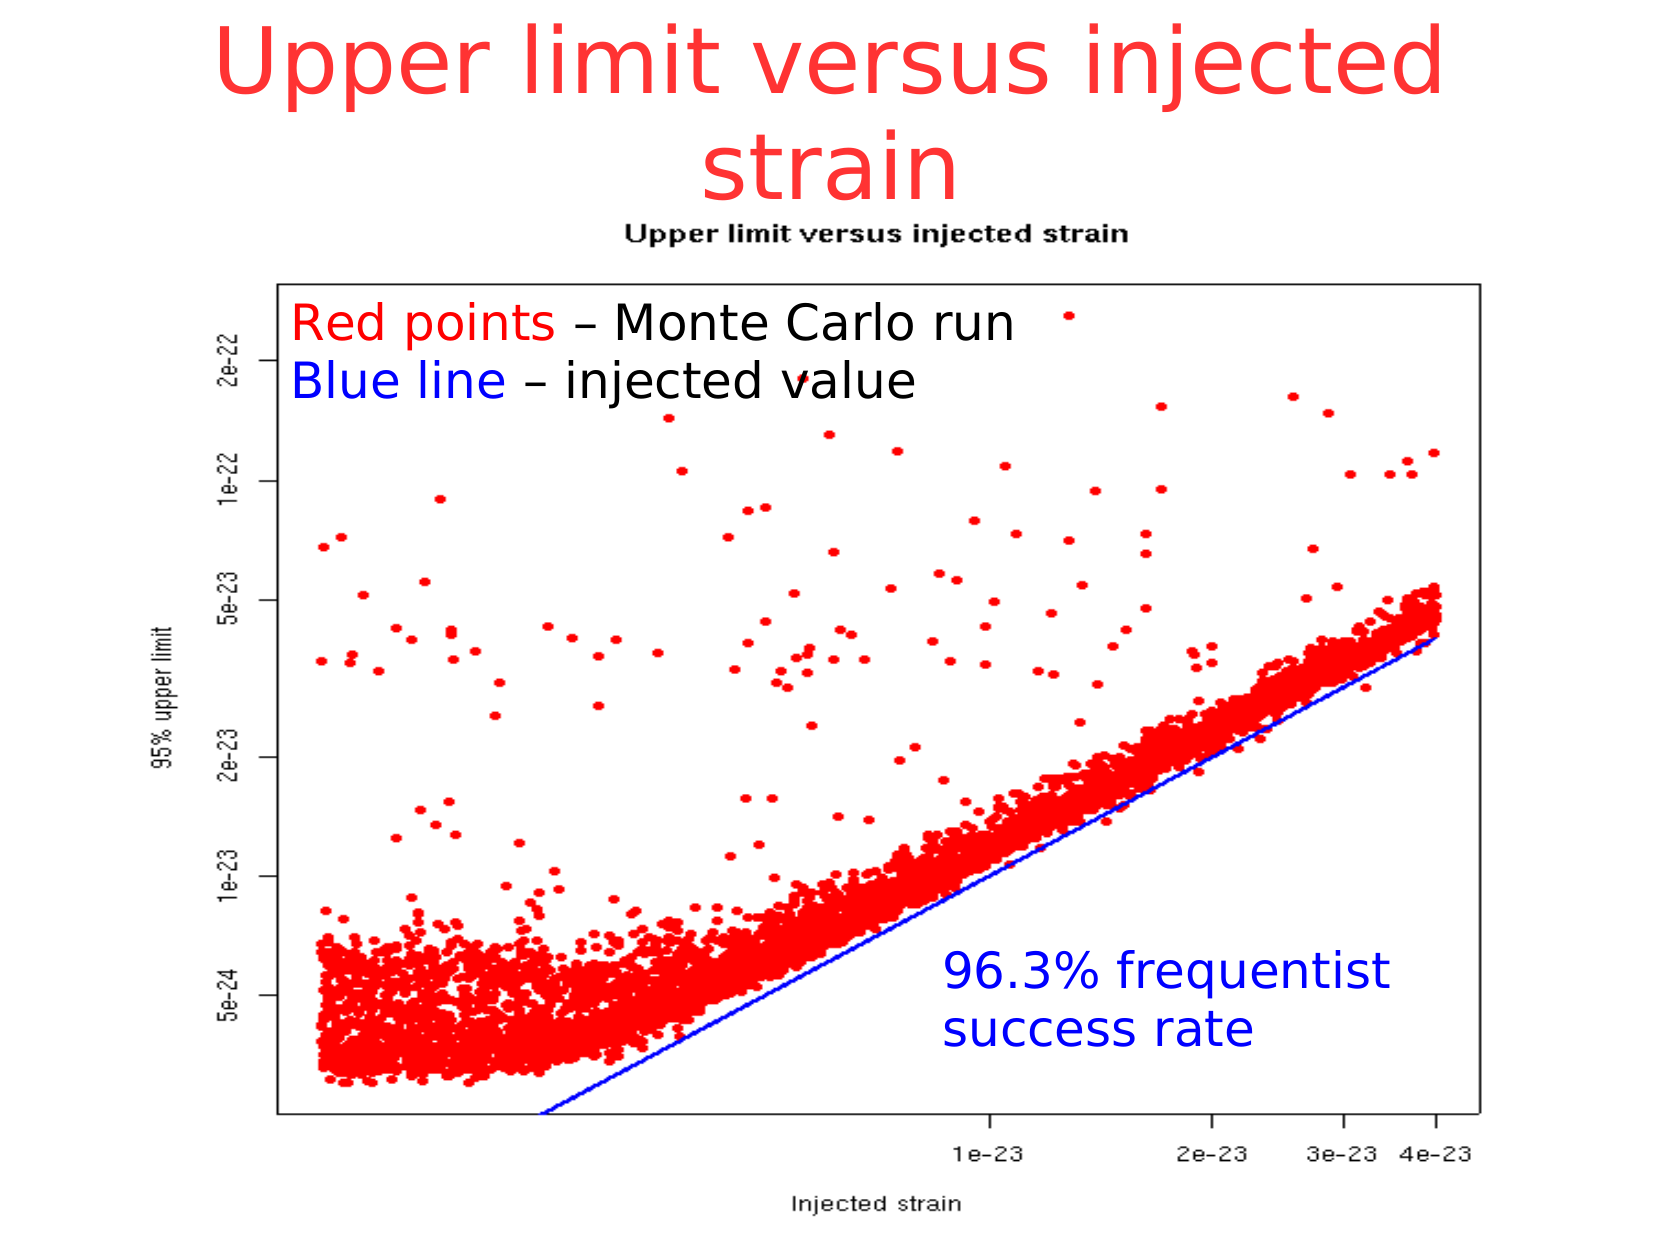

# Upper limit versus injected strain
Red points – Monte Carlo run
Blue line – injected value
96.3% frequentist success rate